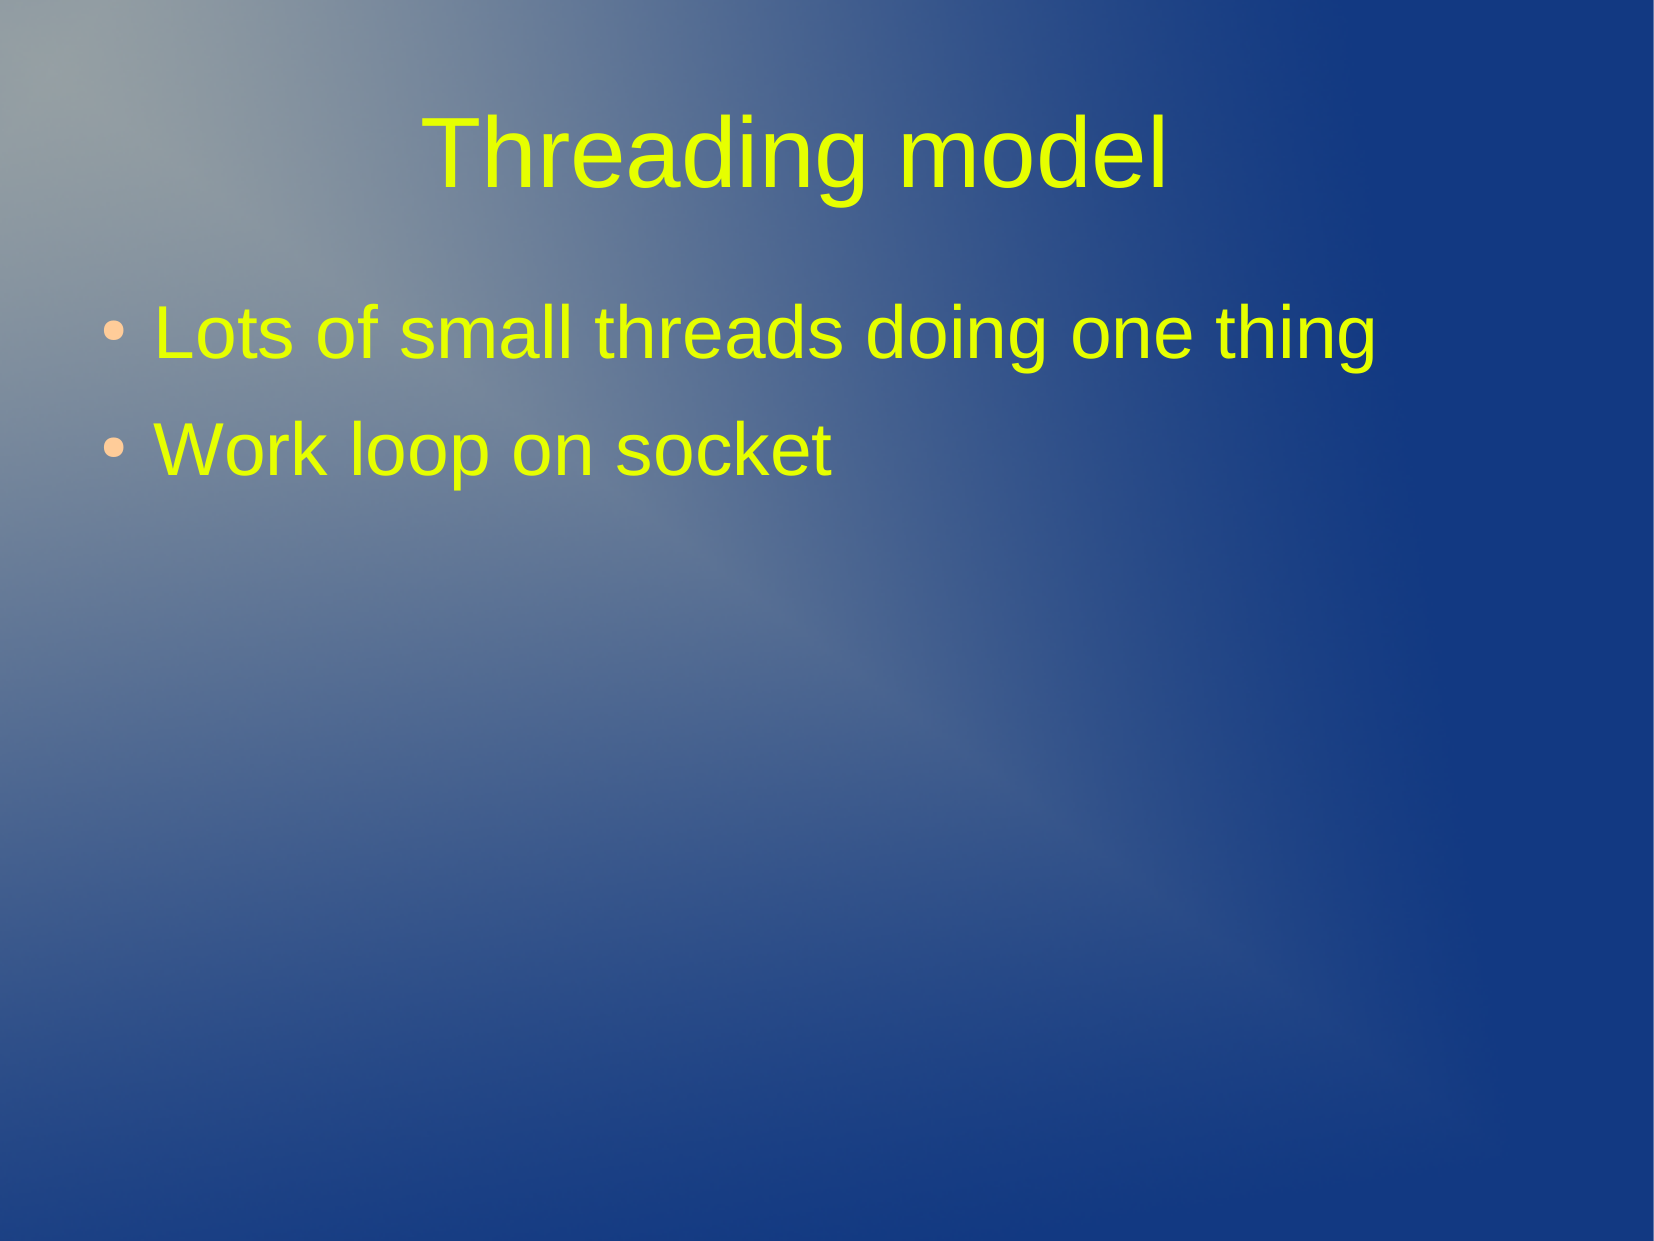

# Threading model
Lots of small threads doing one thing
Work loop on socket